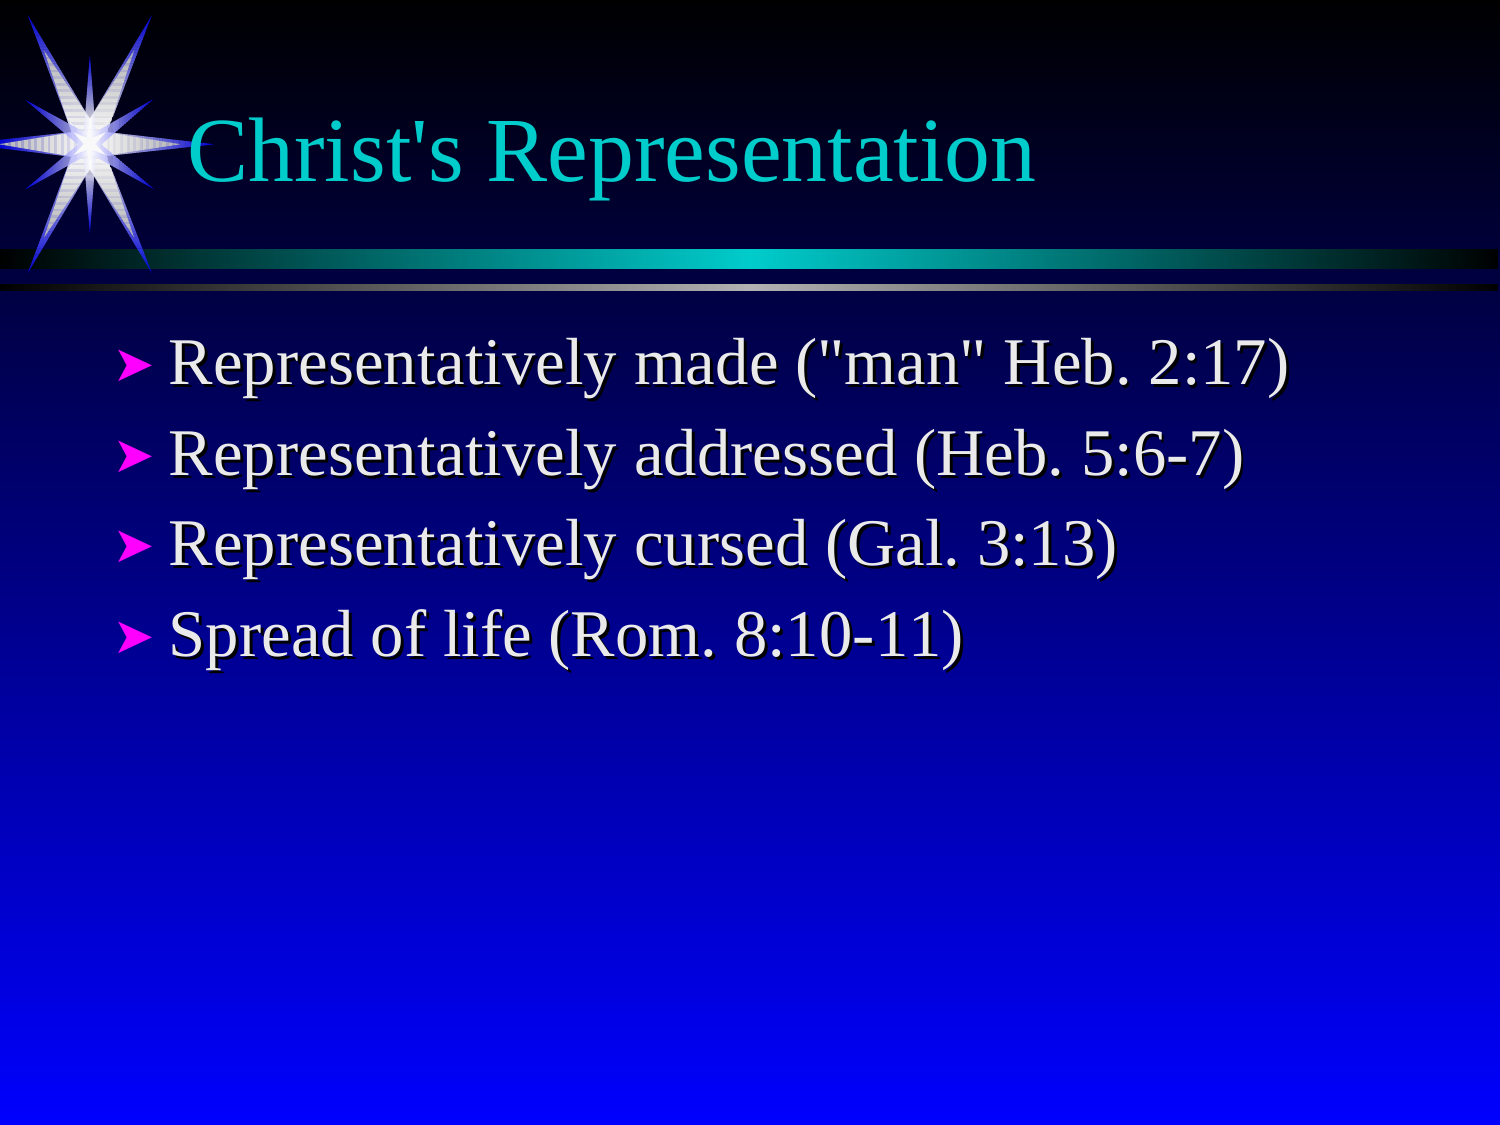

# Christ's Representation
Representatively made ("man" Heb. 2:17)
Representatively addressed (Heb. 5:6-7)
Representatively cursed (Gal. 3:13)
Spread of life (Rom. 8:10-11)